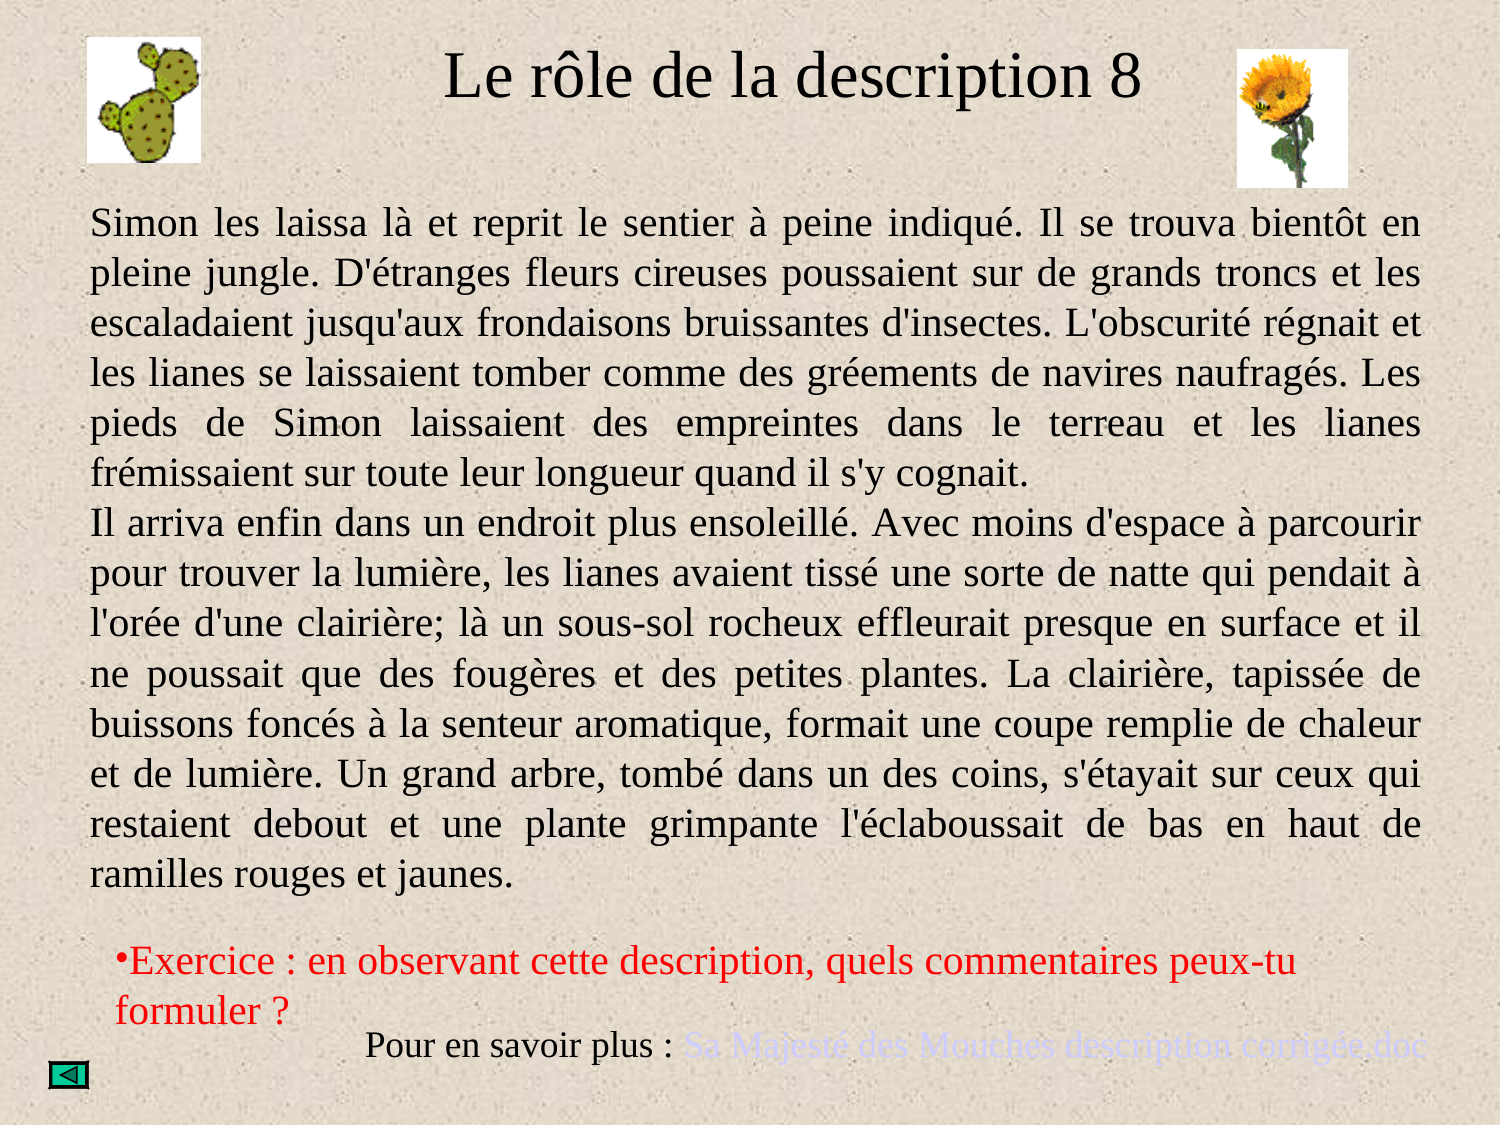

# Le rôle de la description 8
Simon les laissa là et reprit le sentier à peine indiqué. Il se trouva bientôt en pleine jungle. D'étranges fleurs cireuses poussaient sur de grands troncs et les escaladaient jusqu'aux frondaisons bruissantes d'insectes. L'obscurité régnait et les lianes se laissaient tomber comme des gréements de navires naufragés. Les pieds de Simon laissaient des empreintes dans le terreau et les lianes frémissaient sur toute leur longueur quand il s'y cognait.
Il arriva enfin dans un endroit plus ensoleillé. Avec moins d'espace à parcourir pour trouver la lumière, les lianes avaient tissé une sorte de natte qui pendait à l'orée d'une clairière; là un sous‑sol rocheux effleurait presque en surface et il ne poussait que des fougères et des petites plantes. La clairière, tapissée de buissons foncés à la senteur aromatique, formait une coupe remplie de chaleur et de lumière. Un grand arbre, tombé dans un des coins, s'étayait sur ceux qui restaient debout et une plante grimpante l'éclaboussait de bas en haut de ramilles rouges et jaunes.
Exercice : en observant cette description, quels commentaires peux-tu formuler ?
Pour en savoir plus : Sa Majesté des Mouches description corrigée.doc